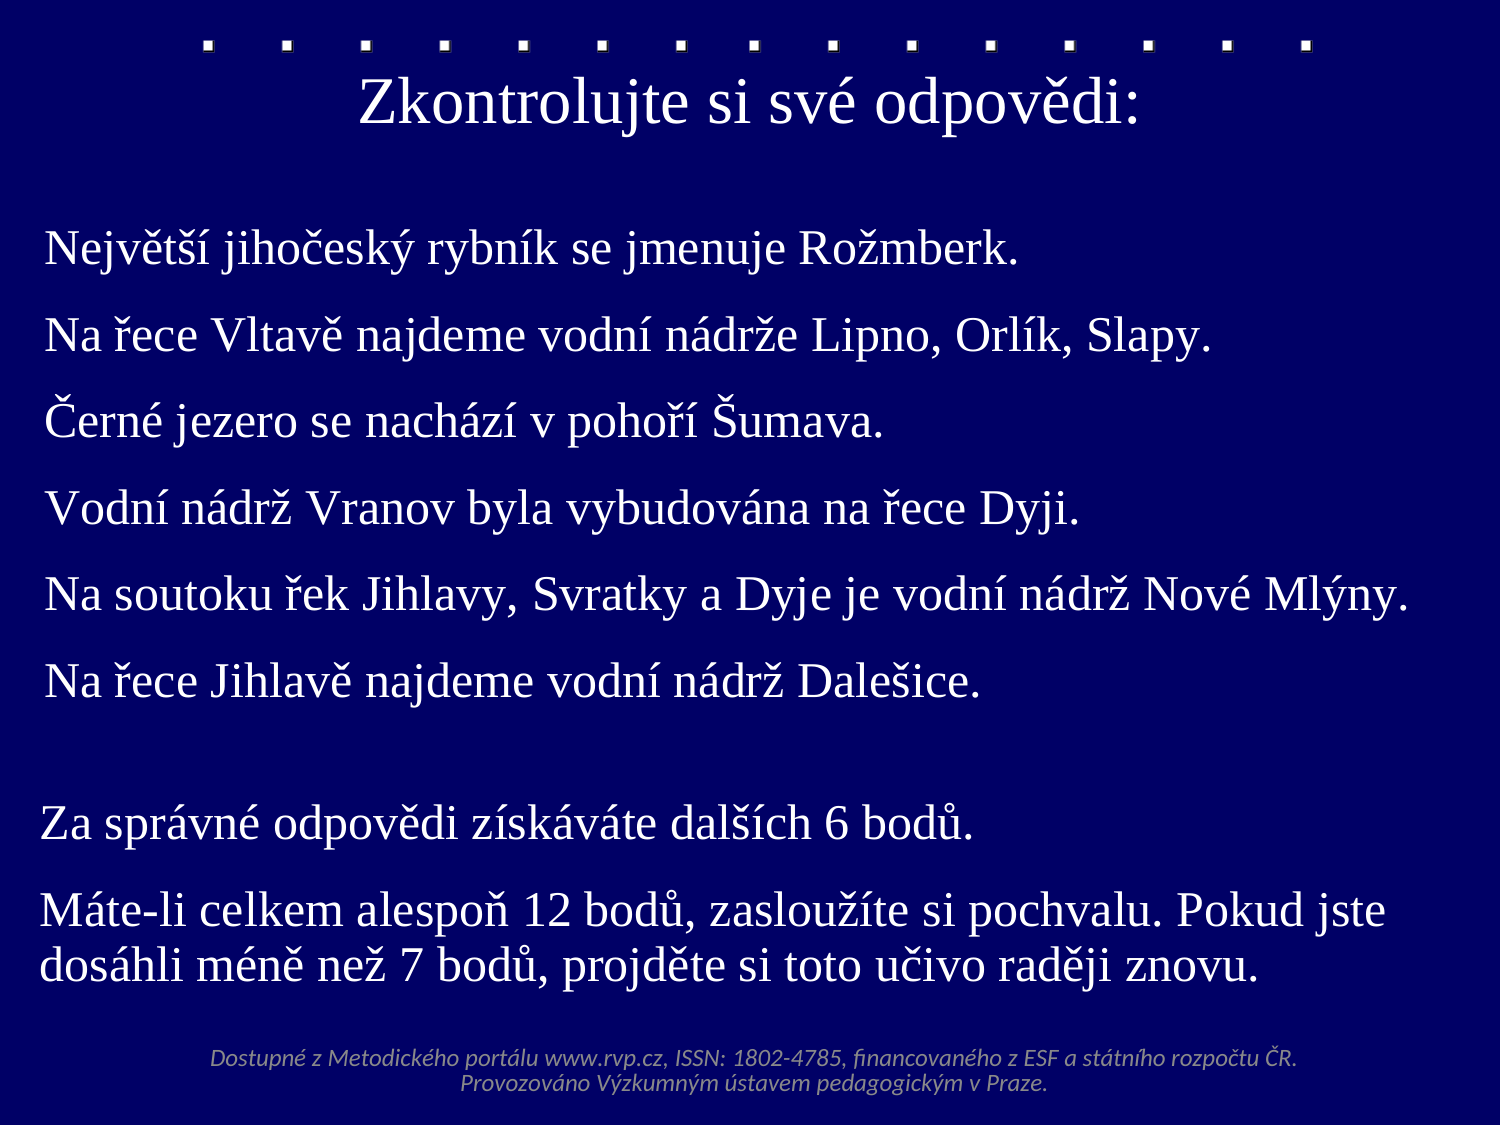

# Zkontrolujte si své odpovědi:
Největší jihočeský rybník se jmenuje Rožmberk.
Na řece Vltavě najdeme vodní nádrže Lipno, Orlík, Slapy.
Černé jezero se nachází v pohoří Šumava.
Vodní nádrž Vranov byla vybudována na řece Dyji.
Na soutoku řek Jihlavy, Svratky a Dyje je vodní nádrž Nové Mlýny.
Na řece Jihlavě najdeme vodní nádrž Dalešice.
Za správné odpovědi získáváte dalších 6 bodů.
Máte-li celkem alespoň 12 bodů, zasloužíte si pochvalu. Pokud jste dosáhli méně než 7 bodů, projděte si toto učivo raději znovu.